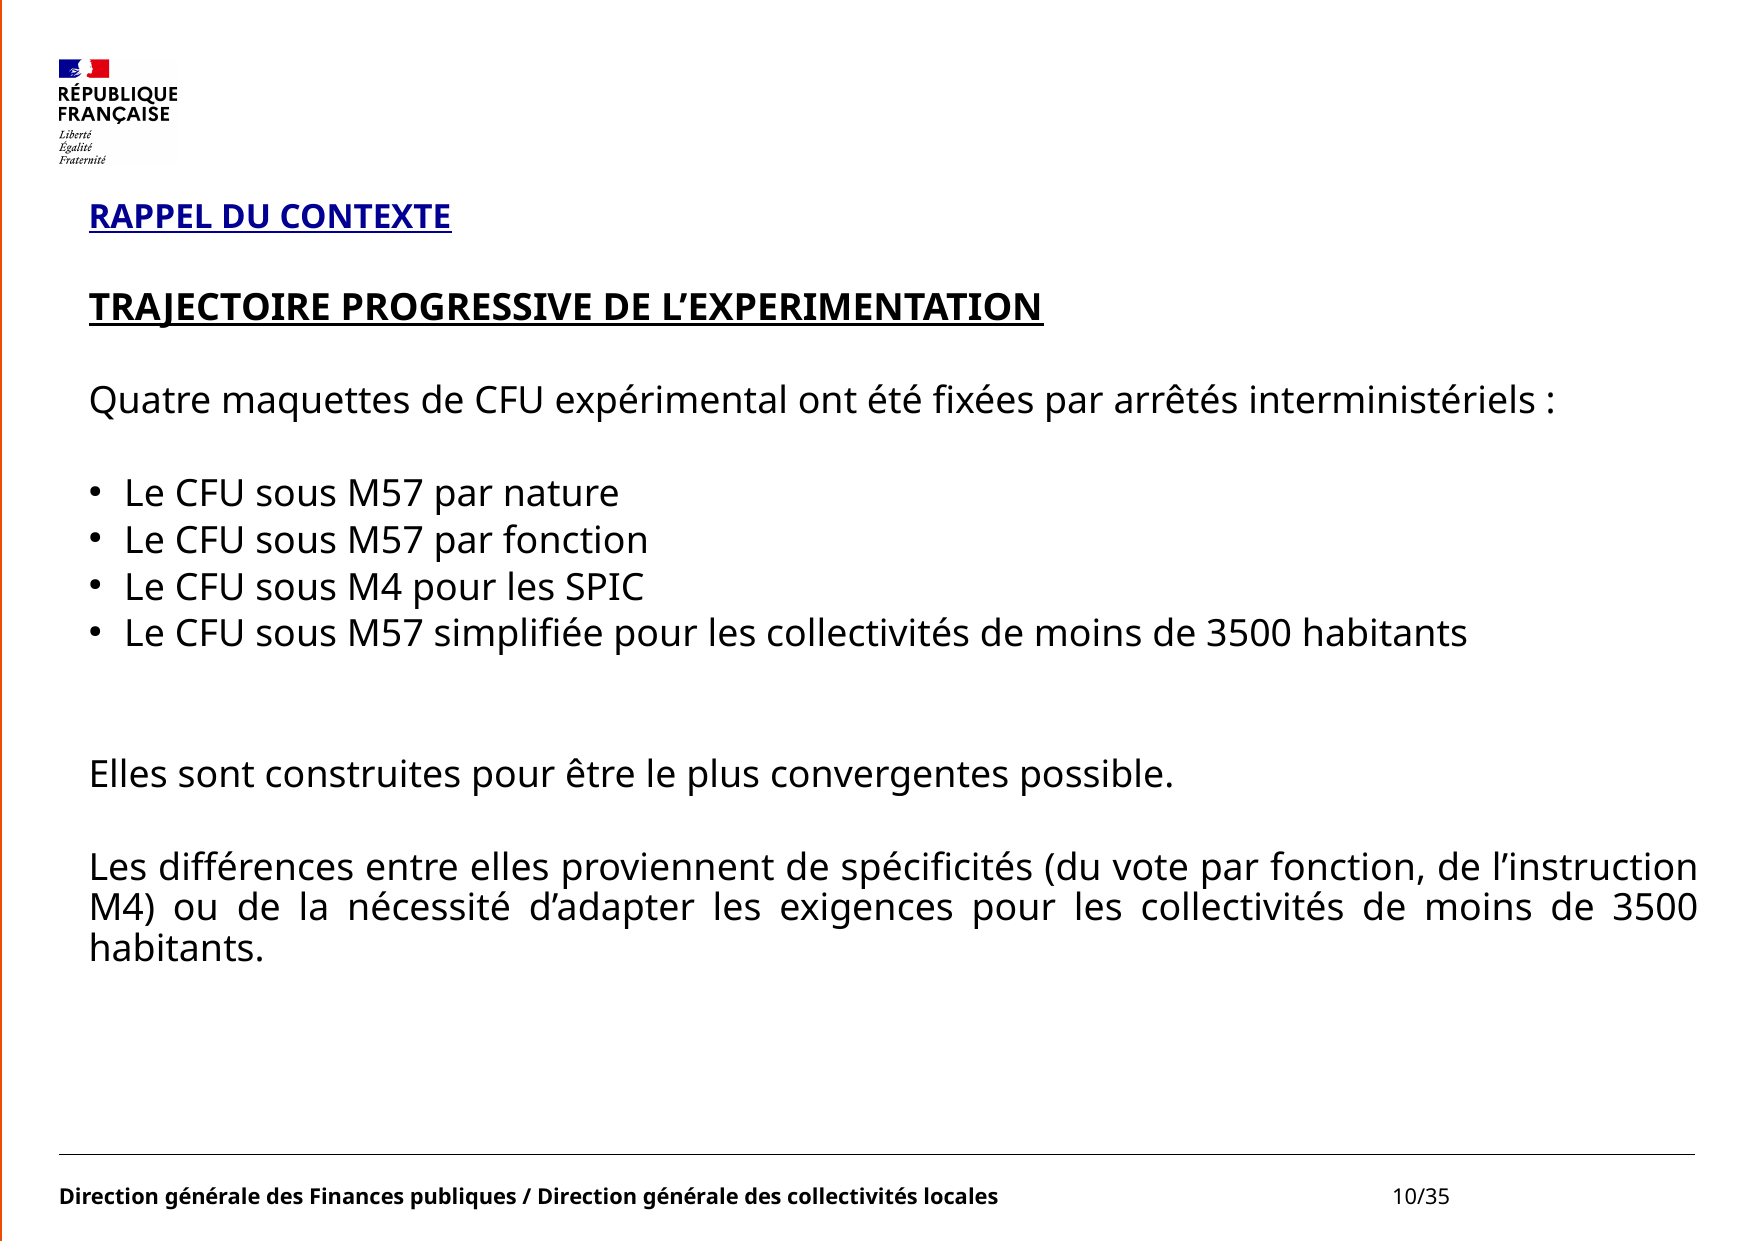

RAPPEL DU CONTEXTE
TRAJECTOIRE PROGRESSIVE DE L’EXPÉRIMENTATION
Quatre maquettes de CFU expérimental ont été fixées par arrêtés interministériels :
Le CFU sous M57 par nature
Le CFU sous M57 par fonction
Le CFU sous M4 pour les SPIC
Le CFU sous M57 simplifiée pour les collectivités de moins de 3500 habitants
Elles sont construites pour être le plus convergentes possible.
Les différences entre elles proviennent de spécificités (du vote par fonction, de l’instruction M4) ou de la nécessité d’adapter les exigences pour les collectivités de moins de 3500 habitants.